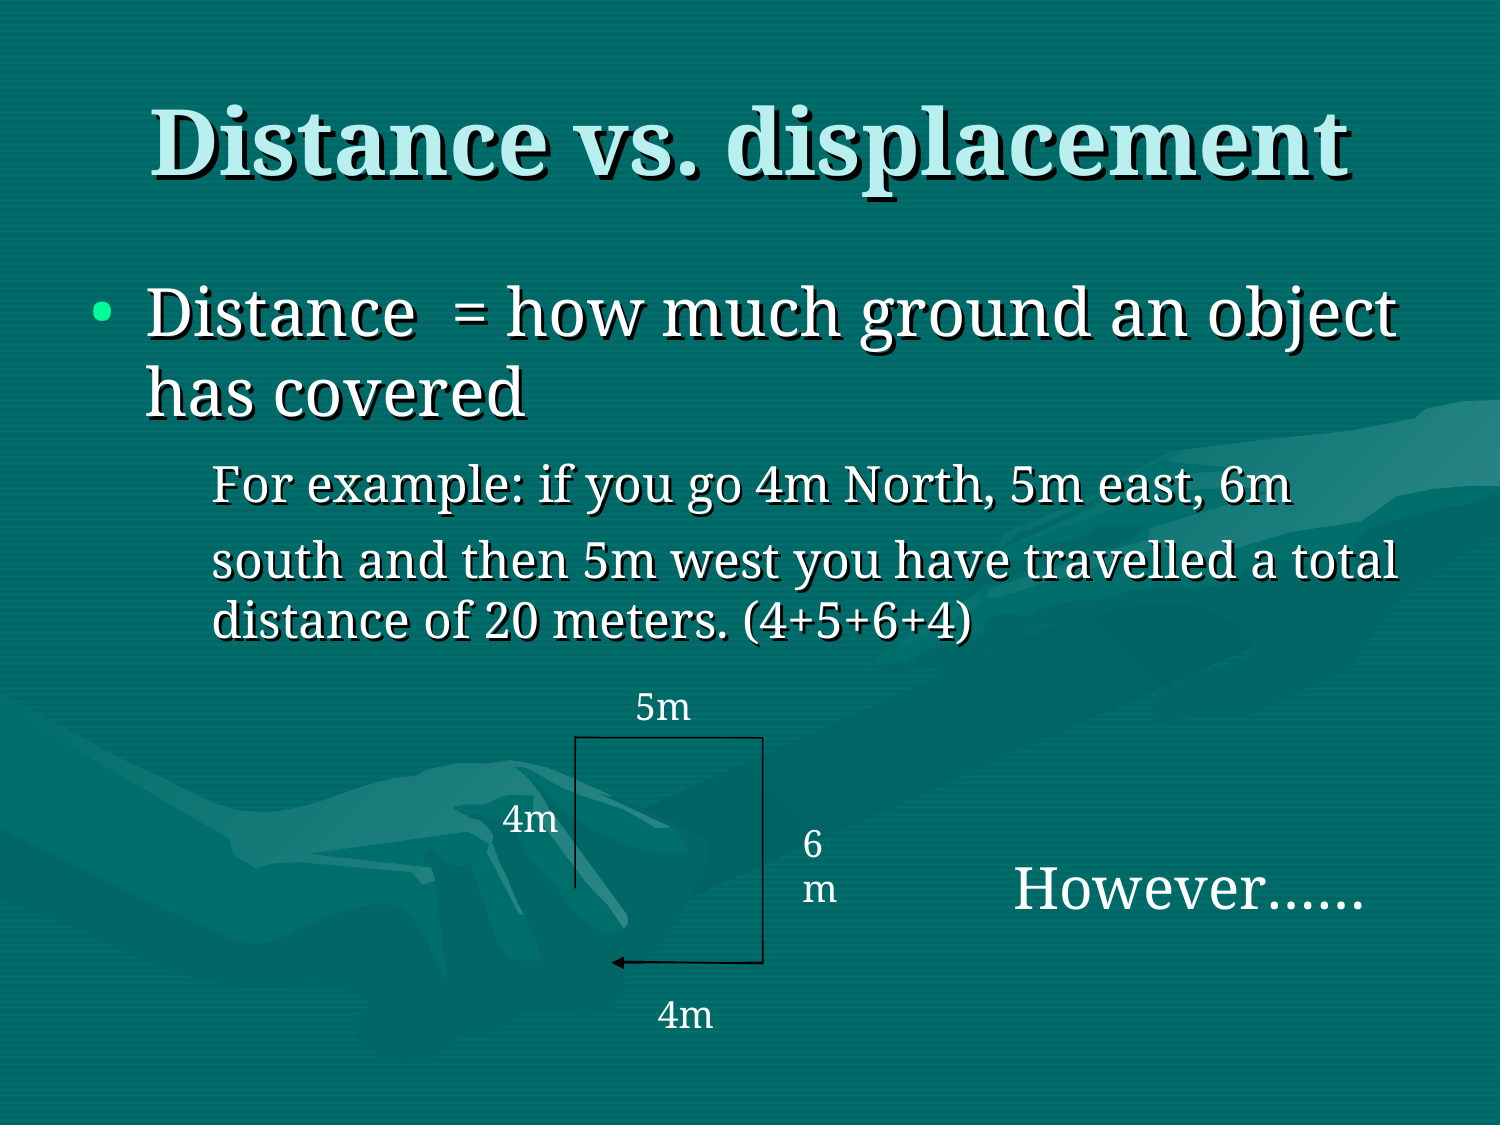

Distance vs. displacement
Distance = how much ground an object has covered
	For example: if you go 4m North, 5m east, 6m
	south and then 5m west you have travelled a total distance of 20 meters. (4+5+6+4)
5m
4m
6m
4m
However……